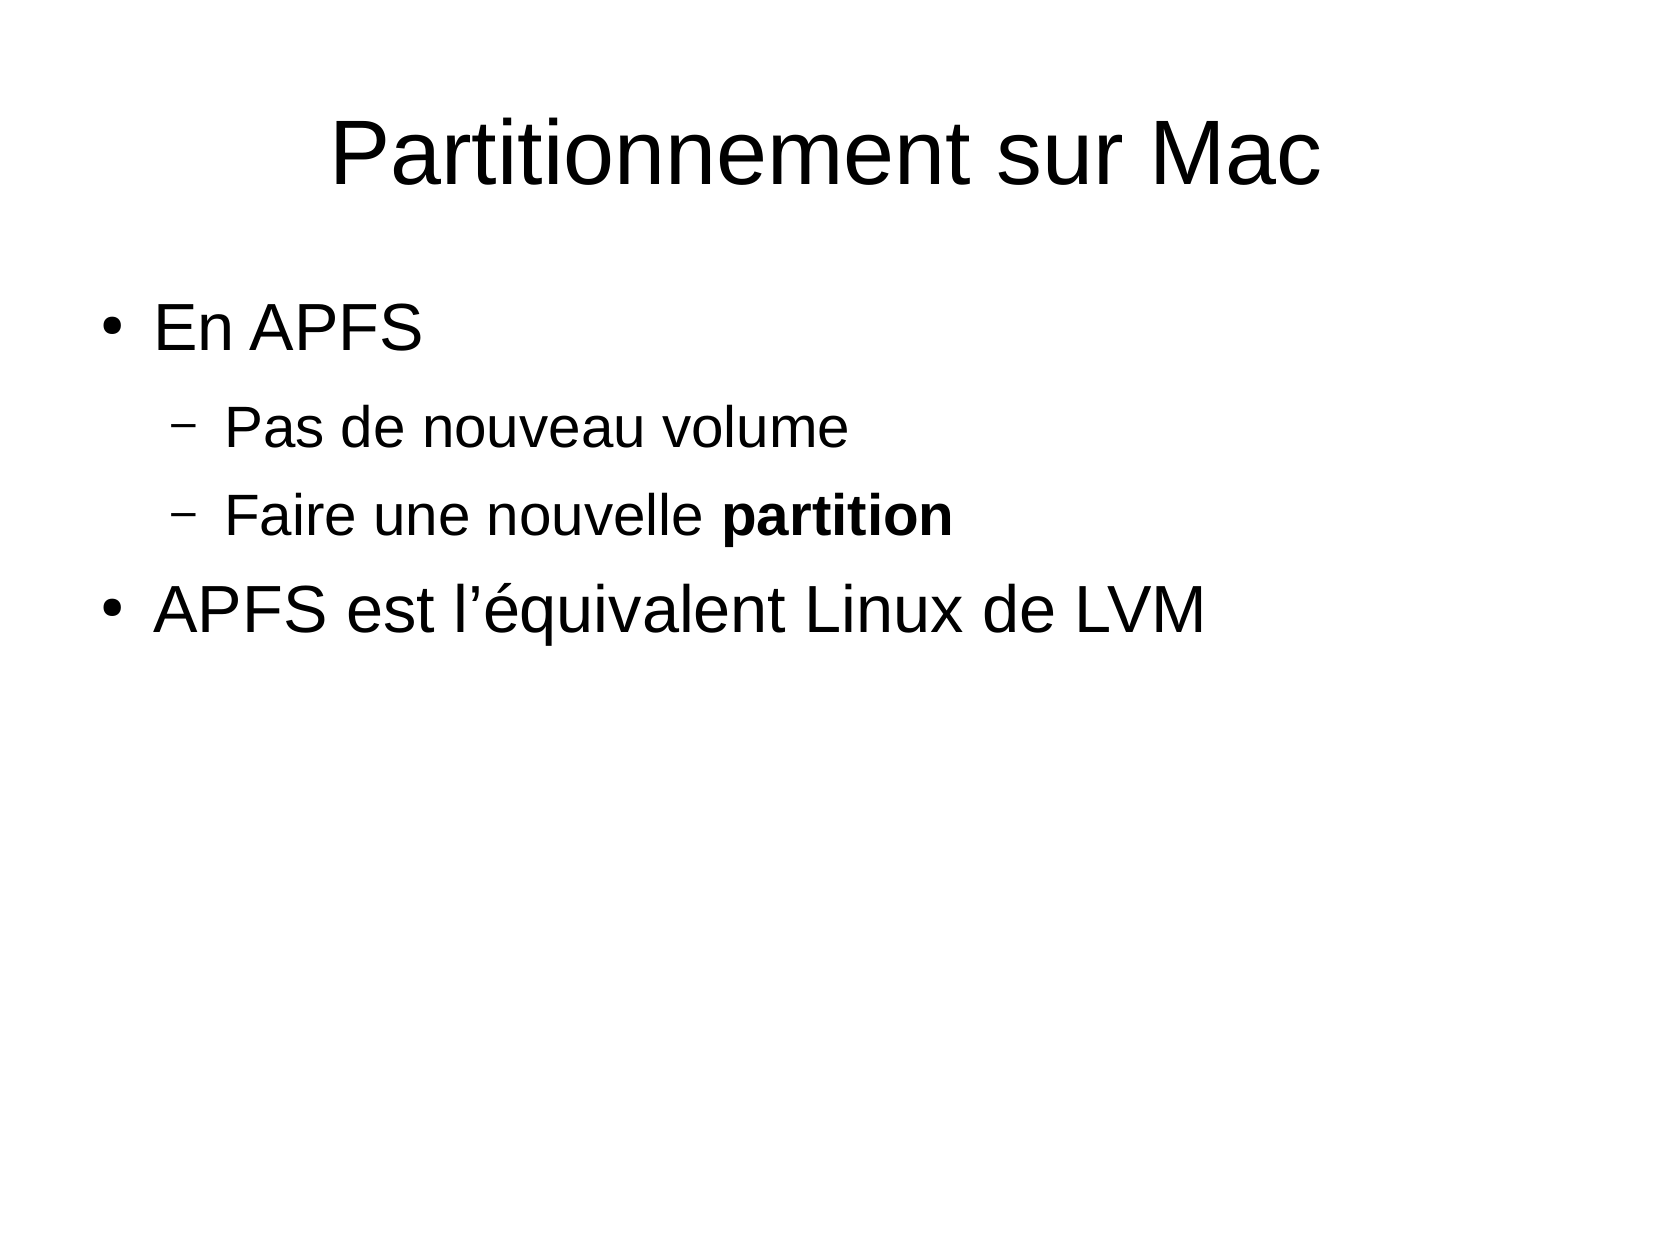

# Partitionnement sur Mac
En APFS
Pas de nouveau volume
Faire une nouvelle partition
APFS est l’équivalent Linux de LVM